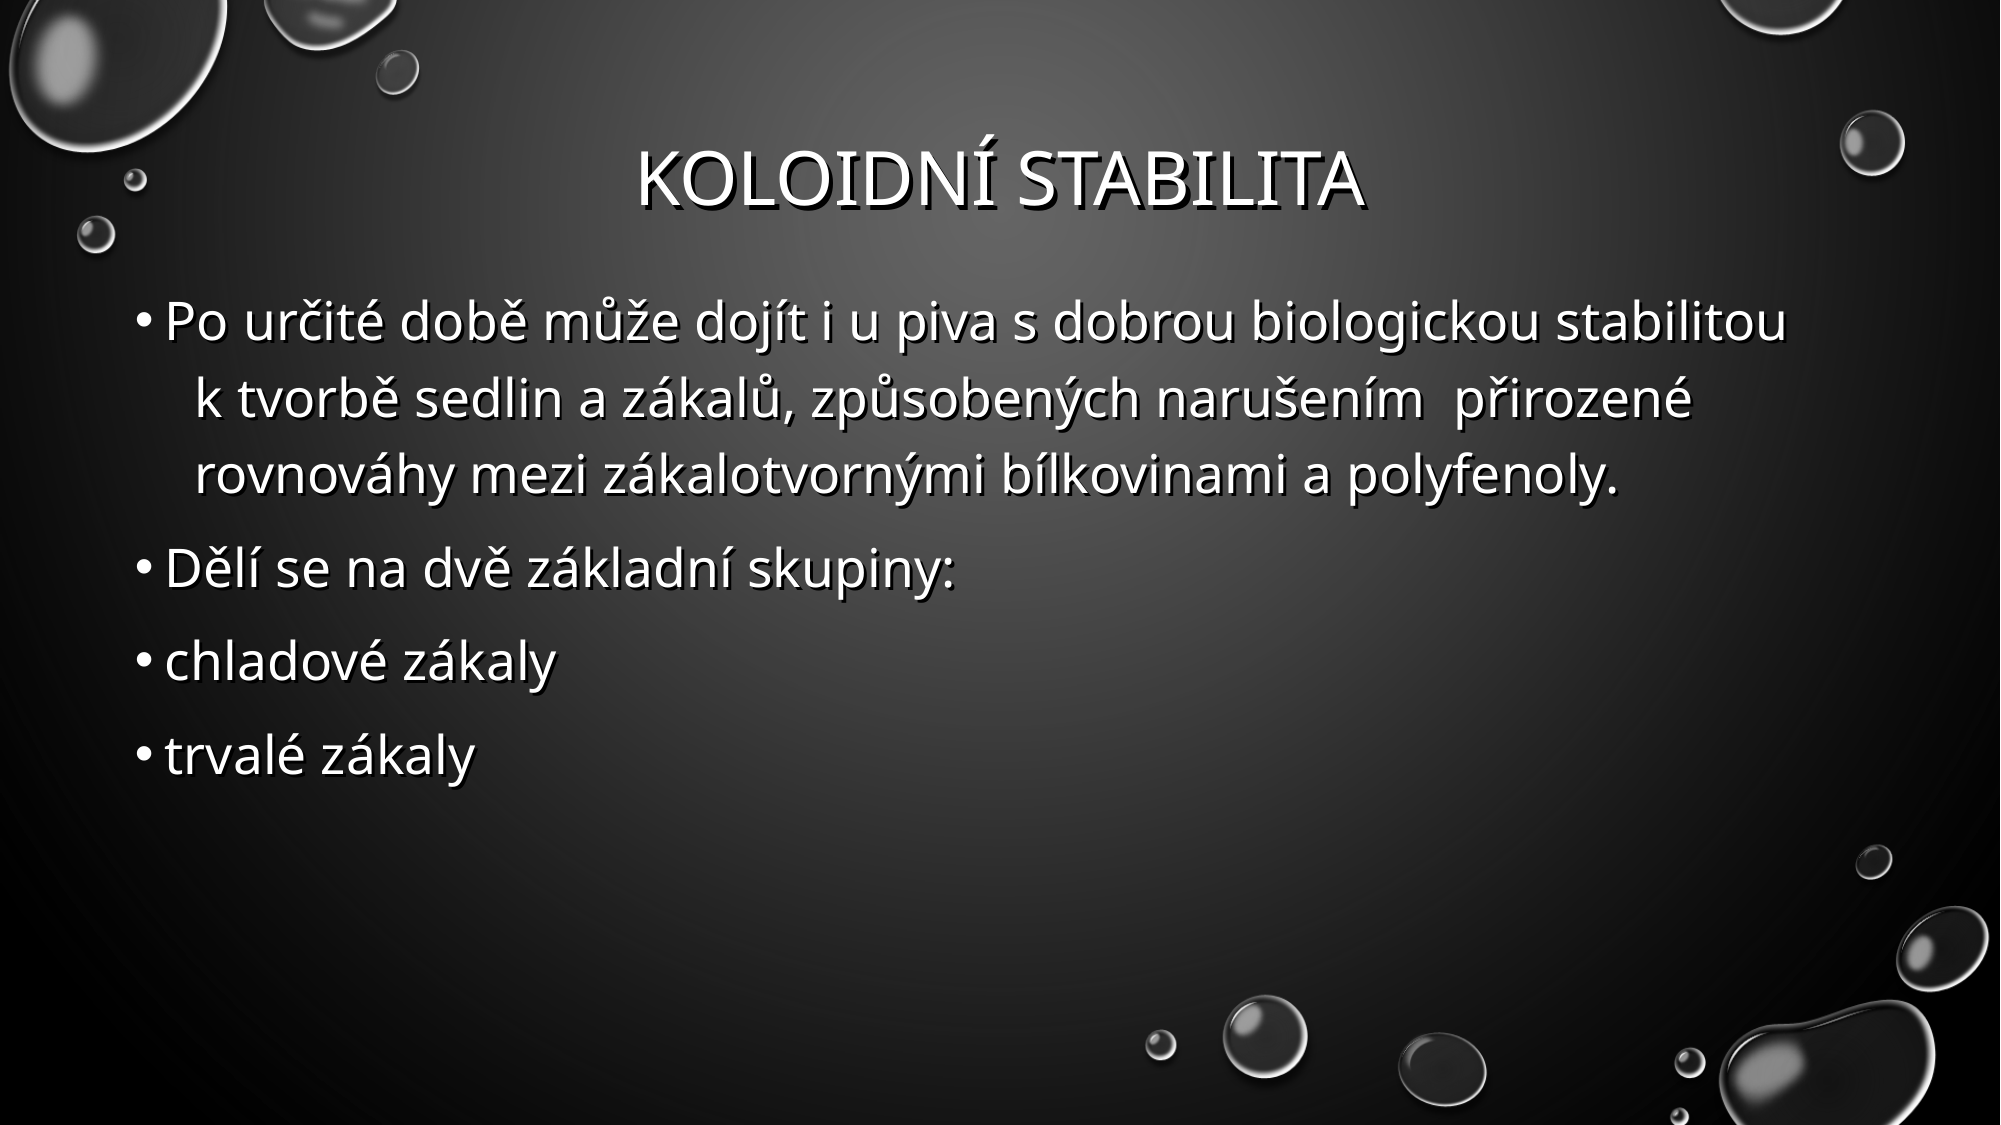

# Koloidní stabilita
Po určité době může dojít i u piva s dobrou biologickou stabilitou k tvorbě sedlin a zákalů, způsobených narušením přirozené rovnováhy mezi zákalotvornými bílkovinami a polyfenoly.
Dělí se na dvě základní skupiny:
chladové zákaly
trvalé zákaly